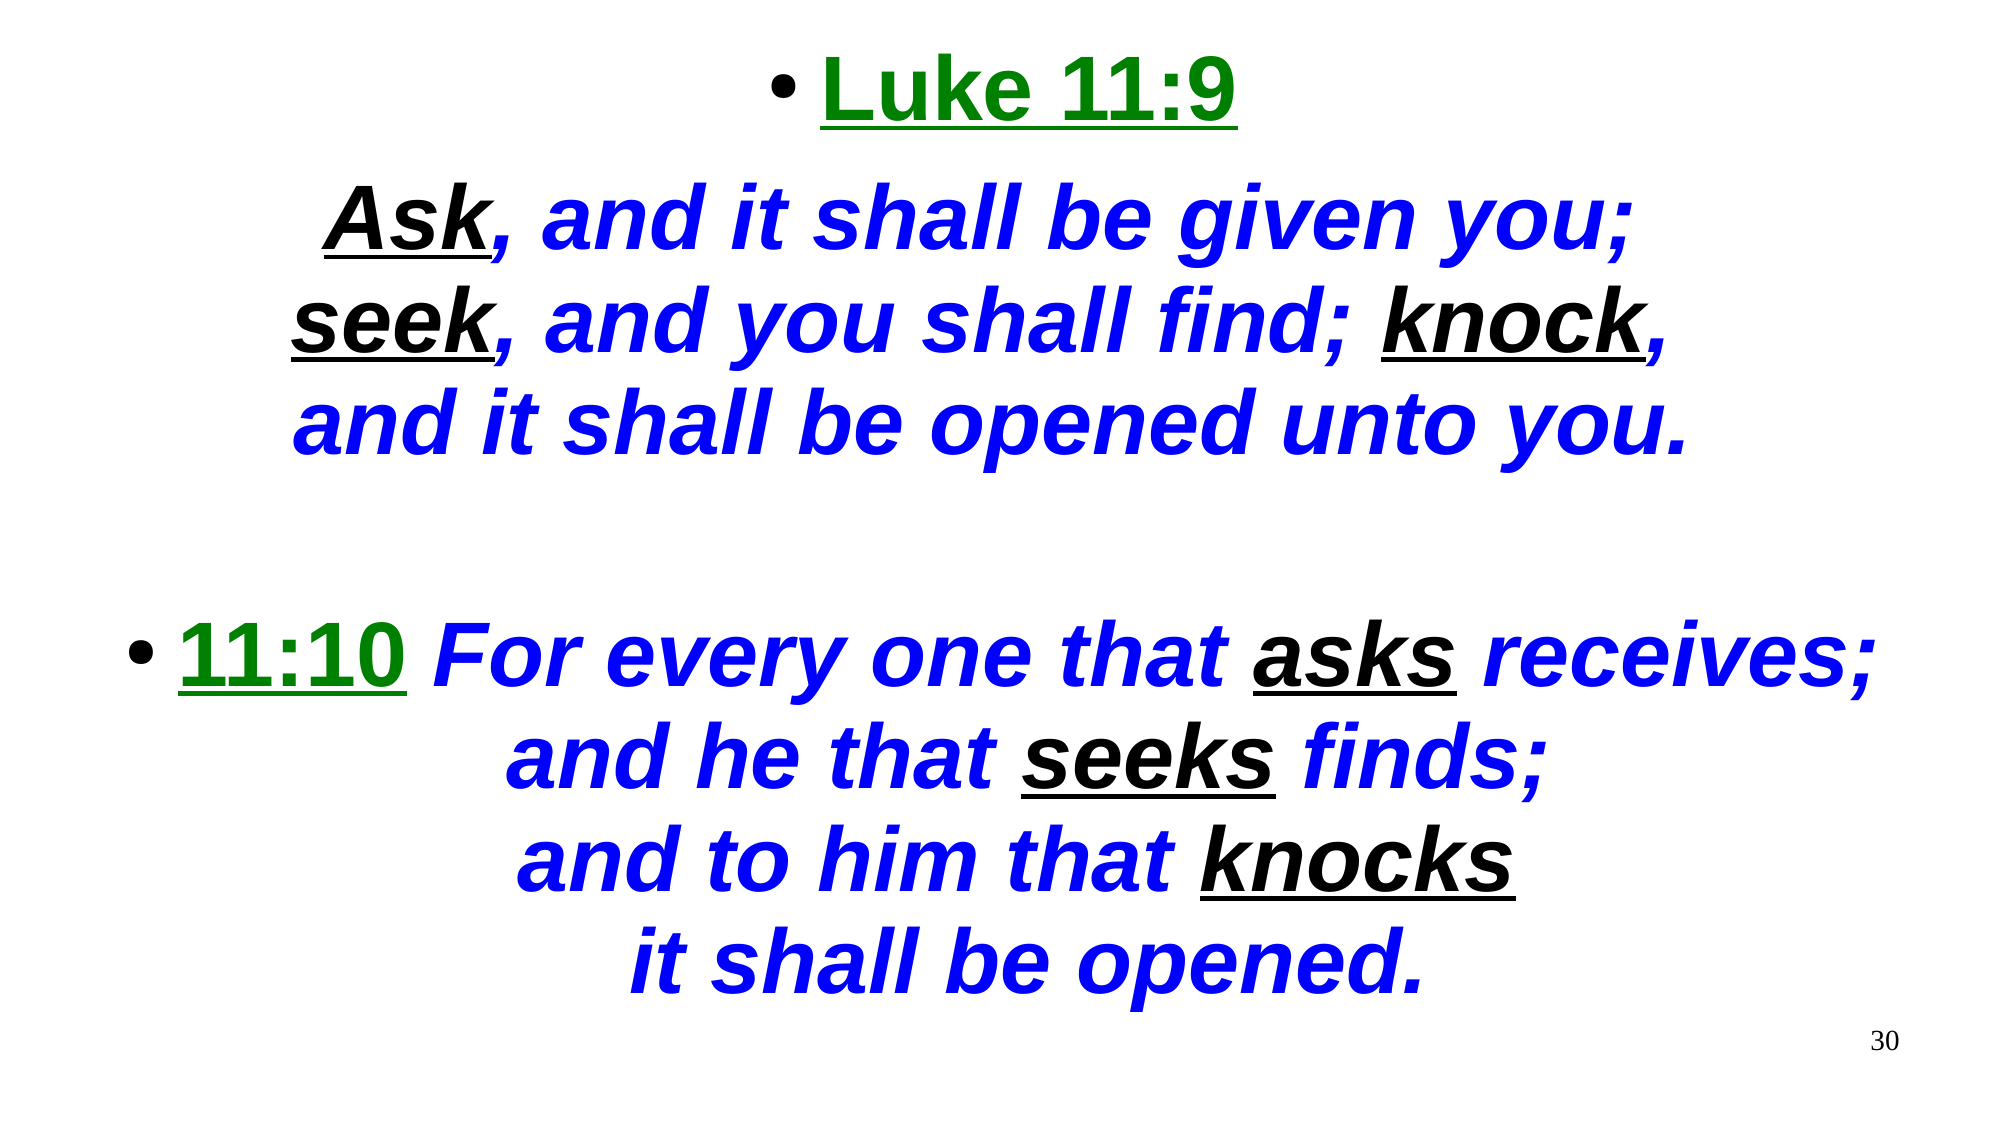

# Luke 11:9
Ask, and it shall be given you;
seek, and you shall find; knock,
and it shall be opened unto you.
11:10 For every one that asks receives;
 and he that seeks finds;
and to him that knocks
it shall be opened.
30